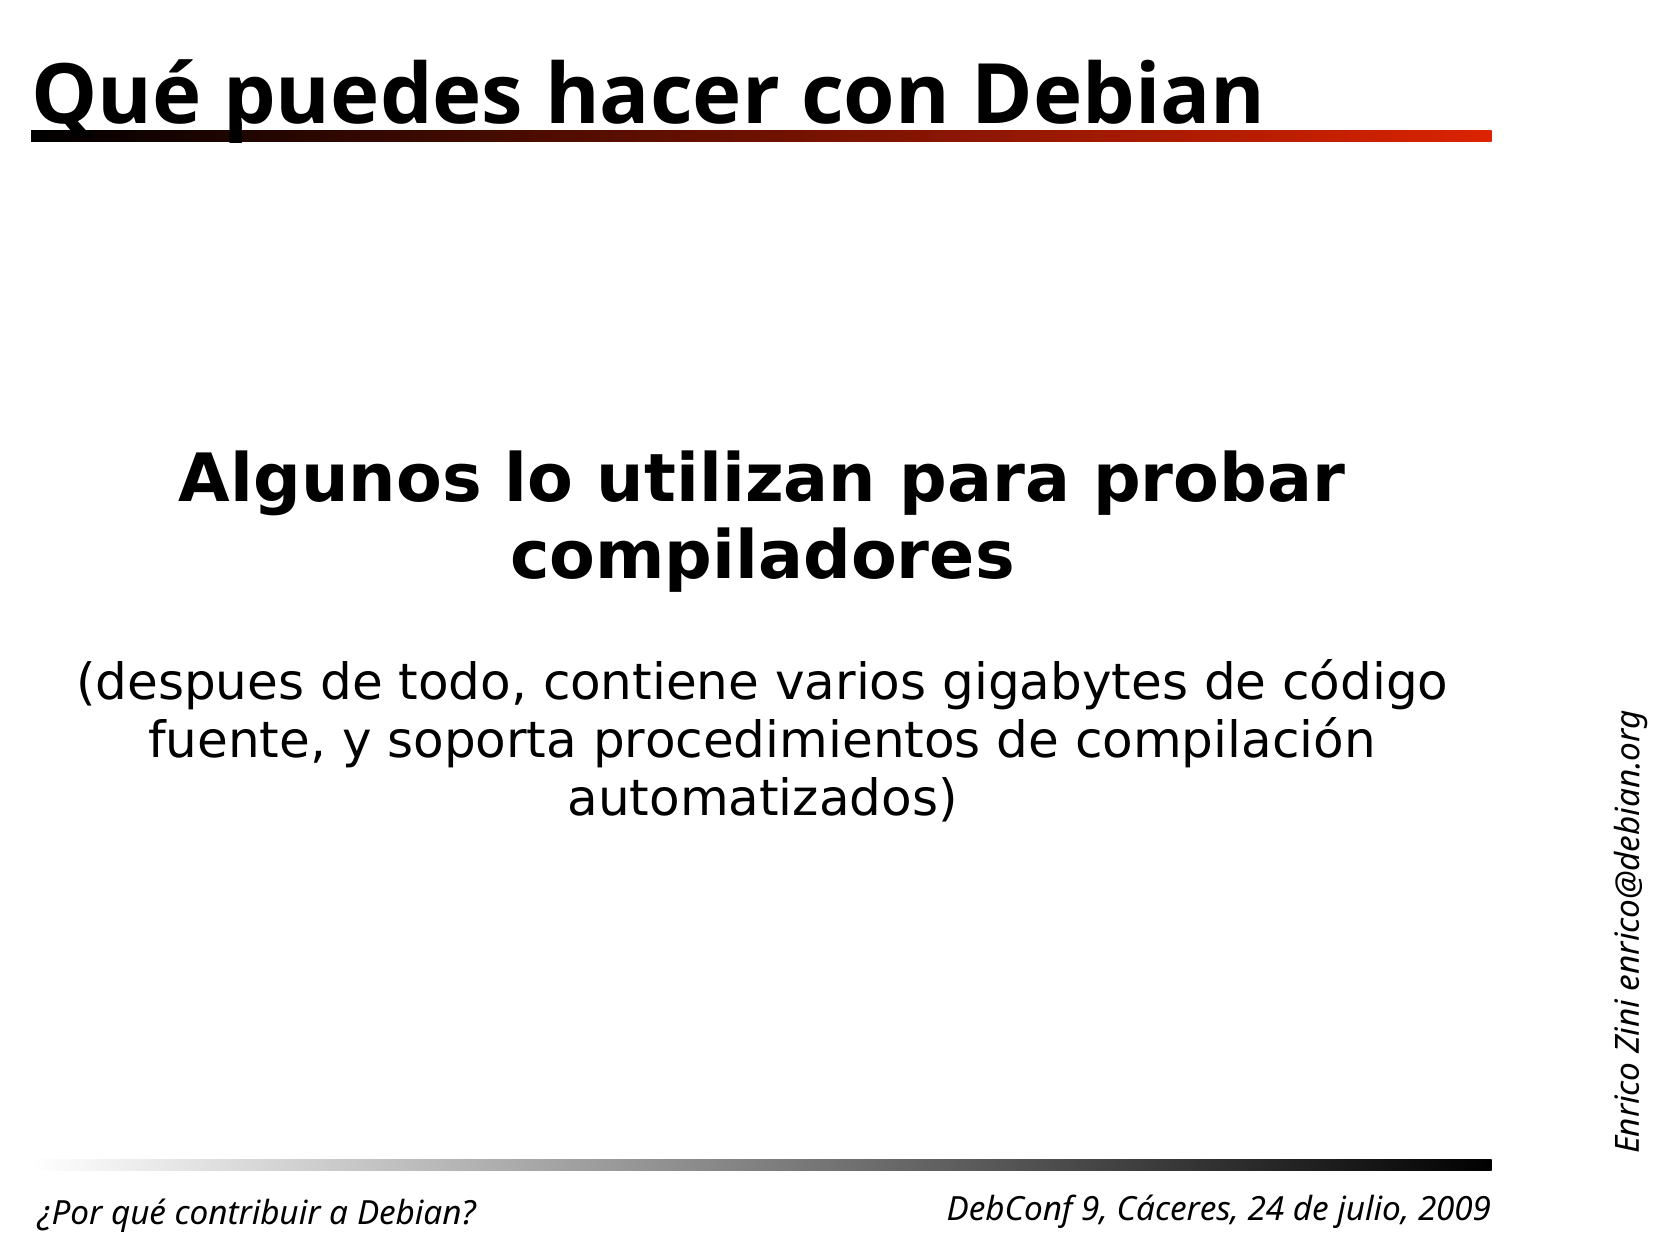

Qué puedes hacer con Debian
Algunos lo utilizan para probar compiladores
(despues de todo, contiene varios gigabytes de código fuente, y soporta procedimientos de compilación automatizados)